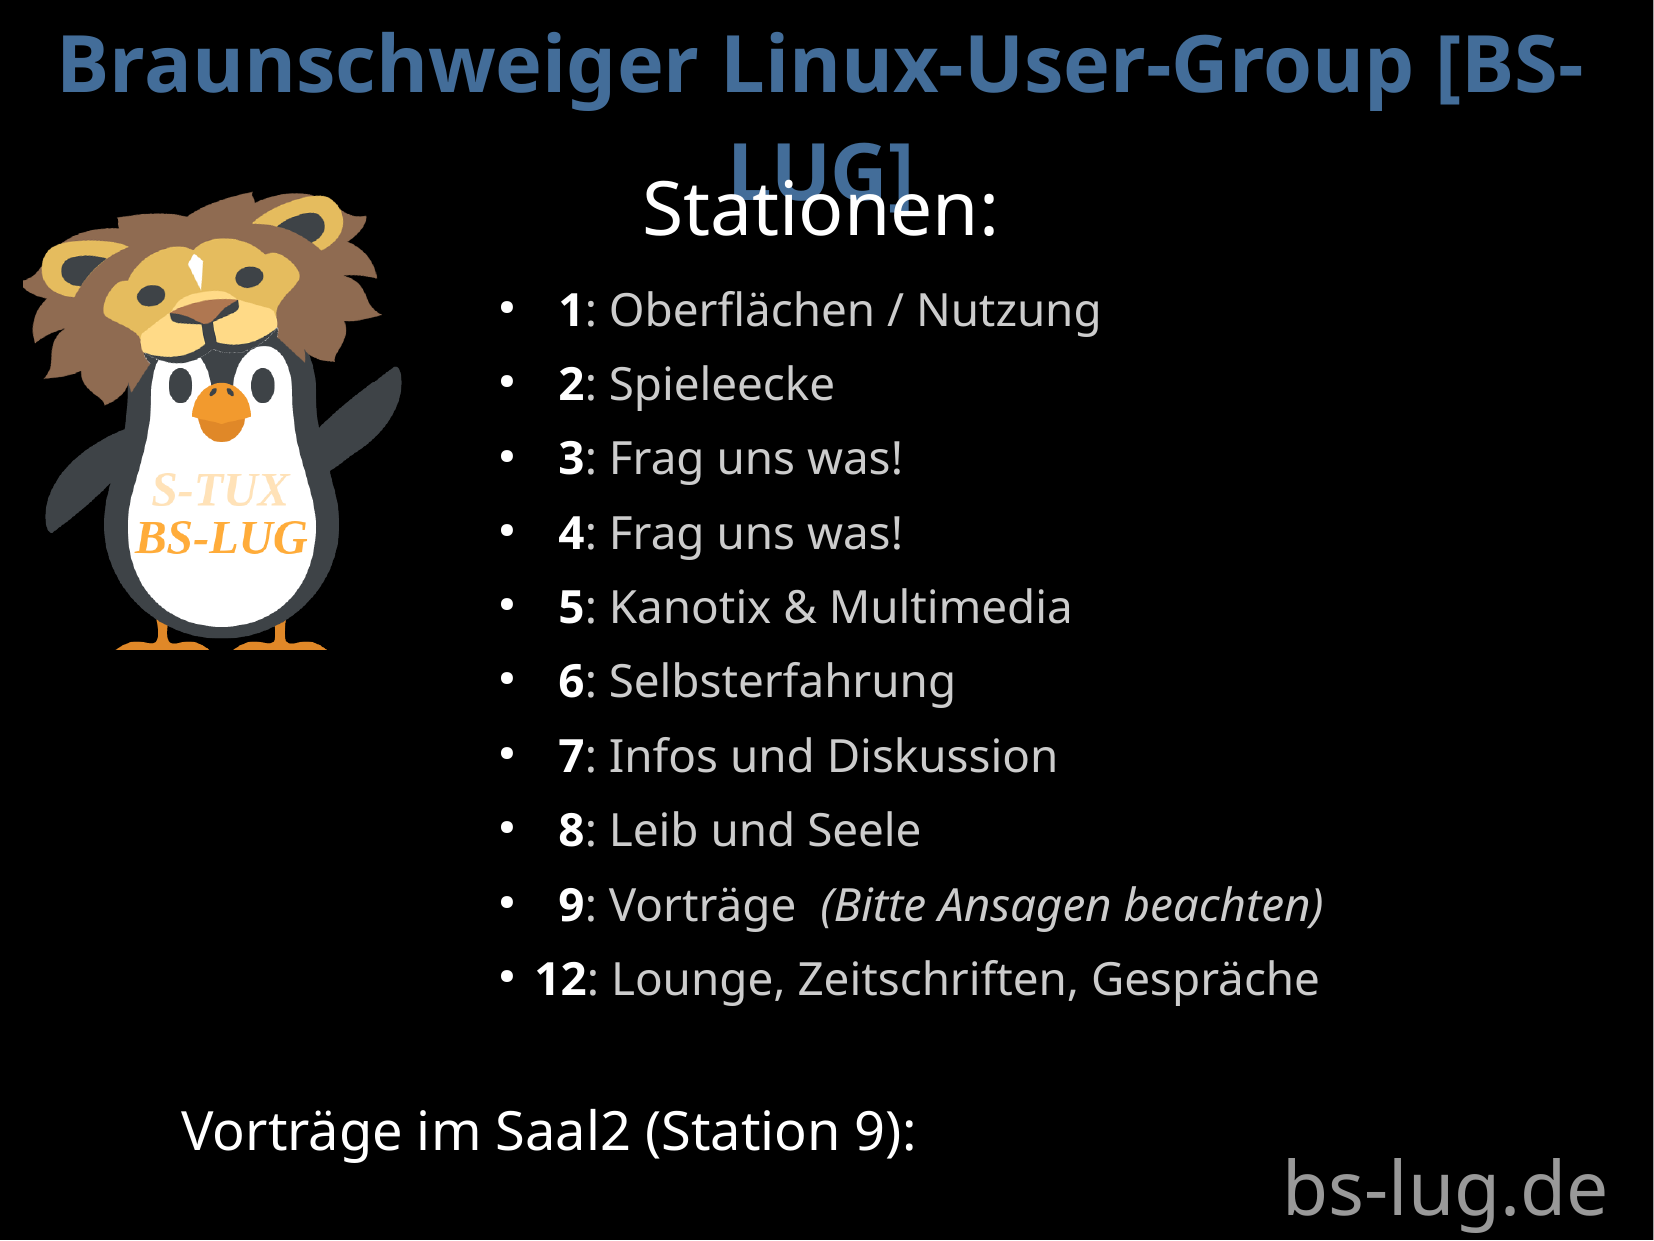

Stationen:
 1: Oberflächen / Nutzung
 2: Spieleecke
 3: Frag uns was!
 4: Frag uns was!
 5: Kanotix & Multimedia
 6: Selbsterfahrung
 7: Infos und Diskussion
 8: Leib und Seele
 9: Vorträge (Bitte Ansagen beachten)
12: Lounge, Zeitschriften, Gespräche
Vorträge im Saal2 (Station 9):